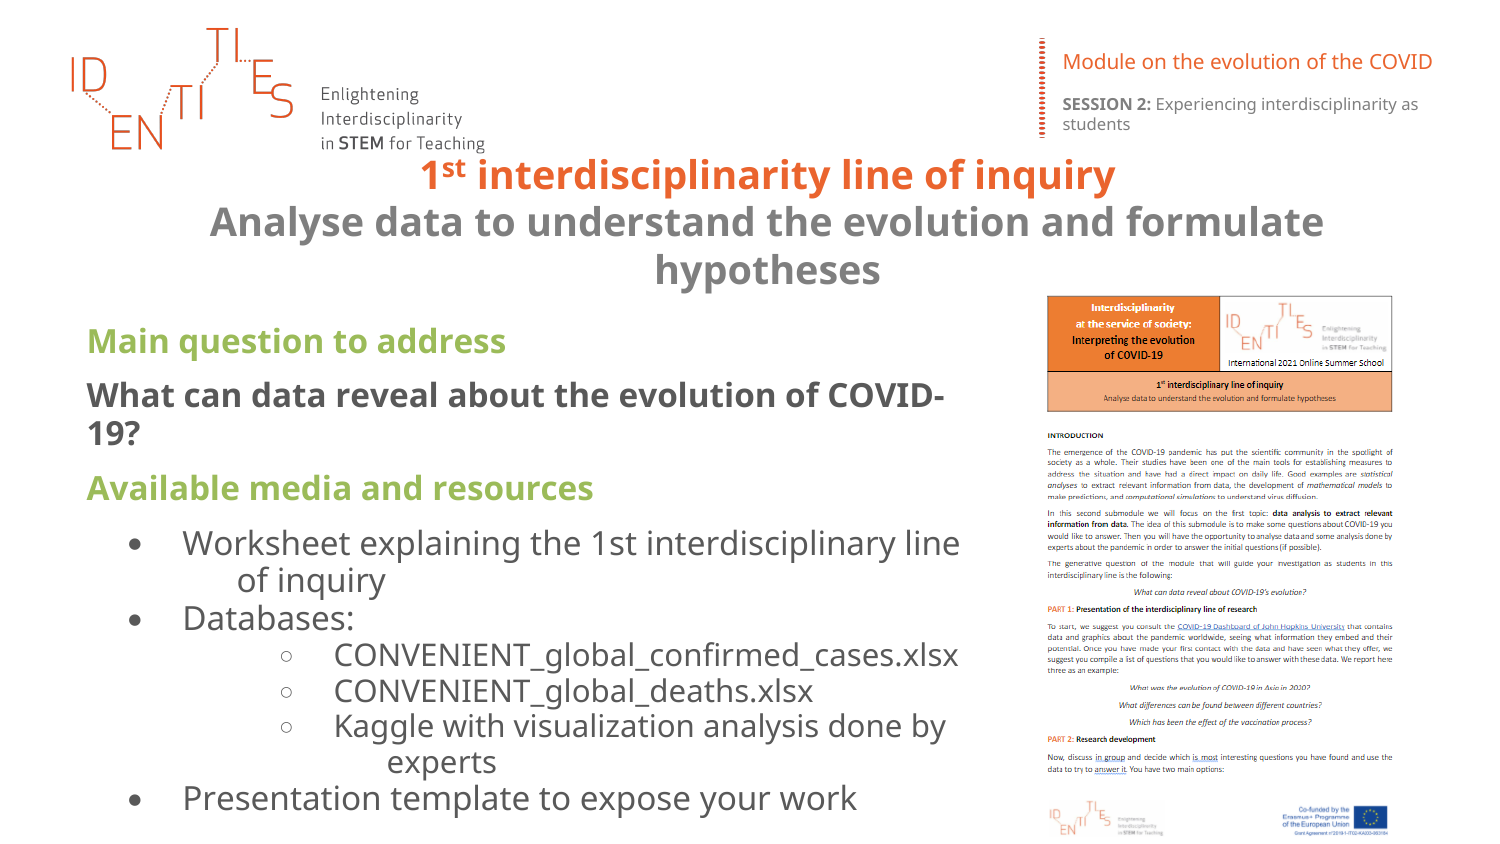

Module on the evolution of the COVID
SESSION 2: Experiencing interdisciplinarity as students
# 1st interdisciplinarity line of inquiry
Analyse data to understand the evolution and formulate hypotheses
Main question to address
What can data reveal about the evolution of COVID-19?
Available media and resources
Worksheet explaining the 1st interdisciplinary line of inquiry
Databases:
CONVENIENT_global_confirmed_cases.xlsx
CONVENIENT_global_deaths.xlsx
Kaggle with visualization analysis done by experts
Presentation template to expose your work